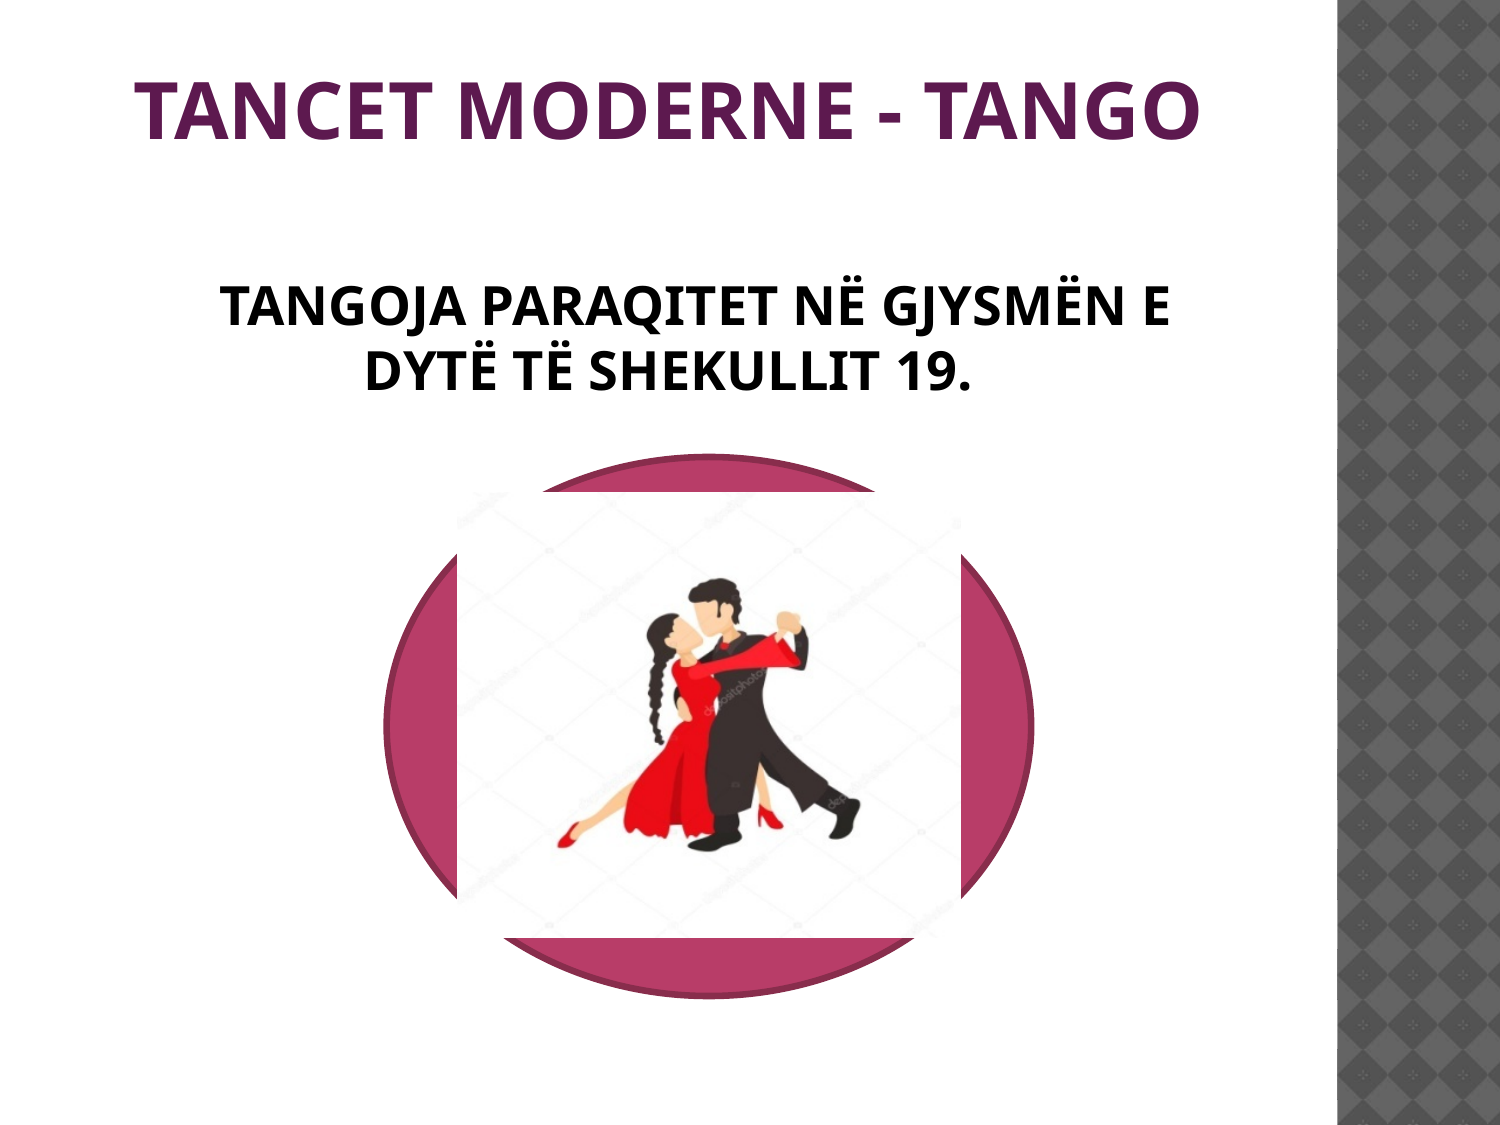

# TANCET MODERNE - TANGO
 TANGOJA PARAQITET NË GJYSMËN E DYTË TË SHEKULLIT 19.